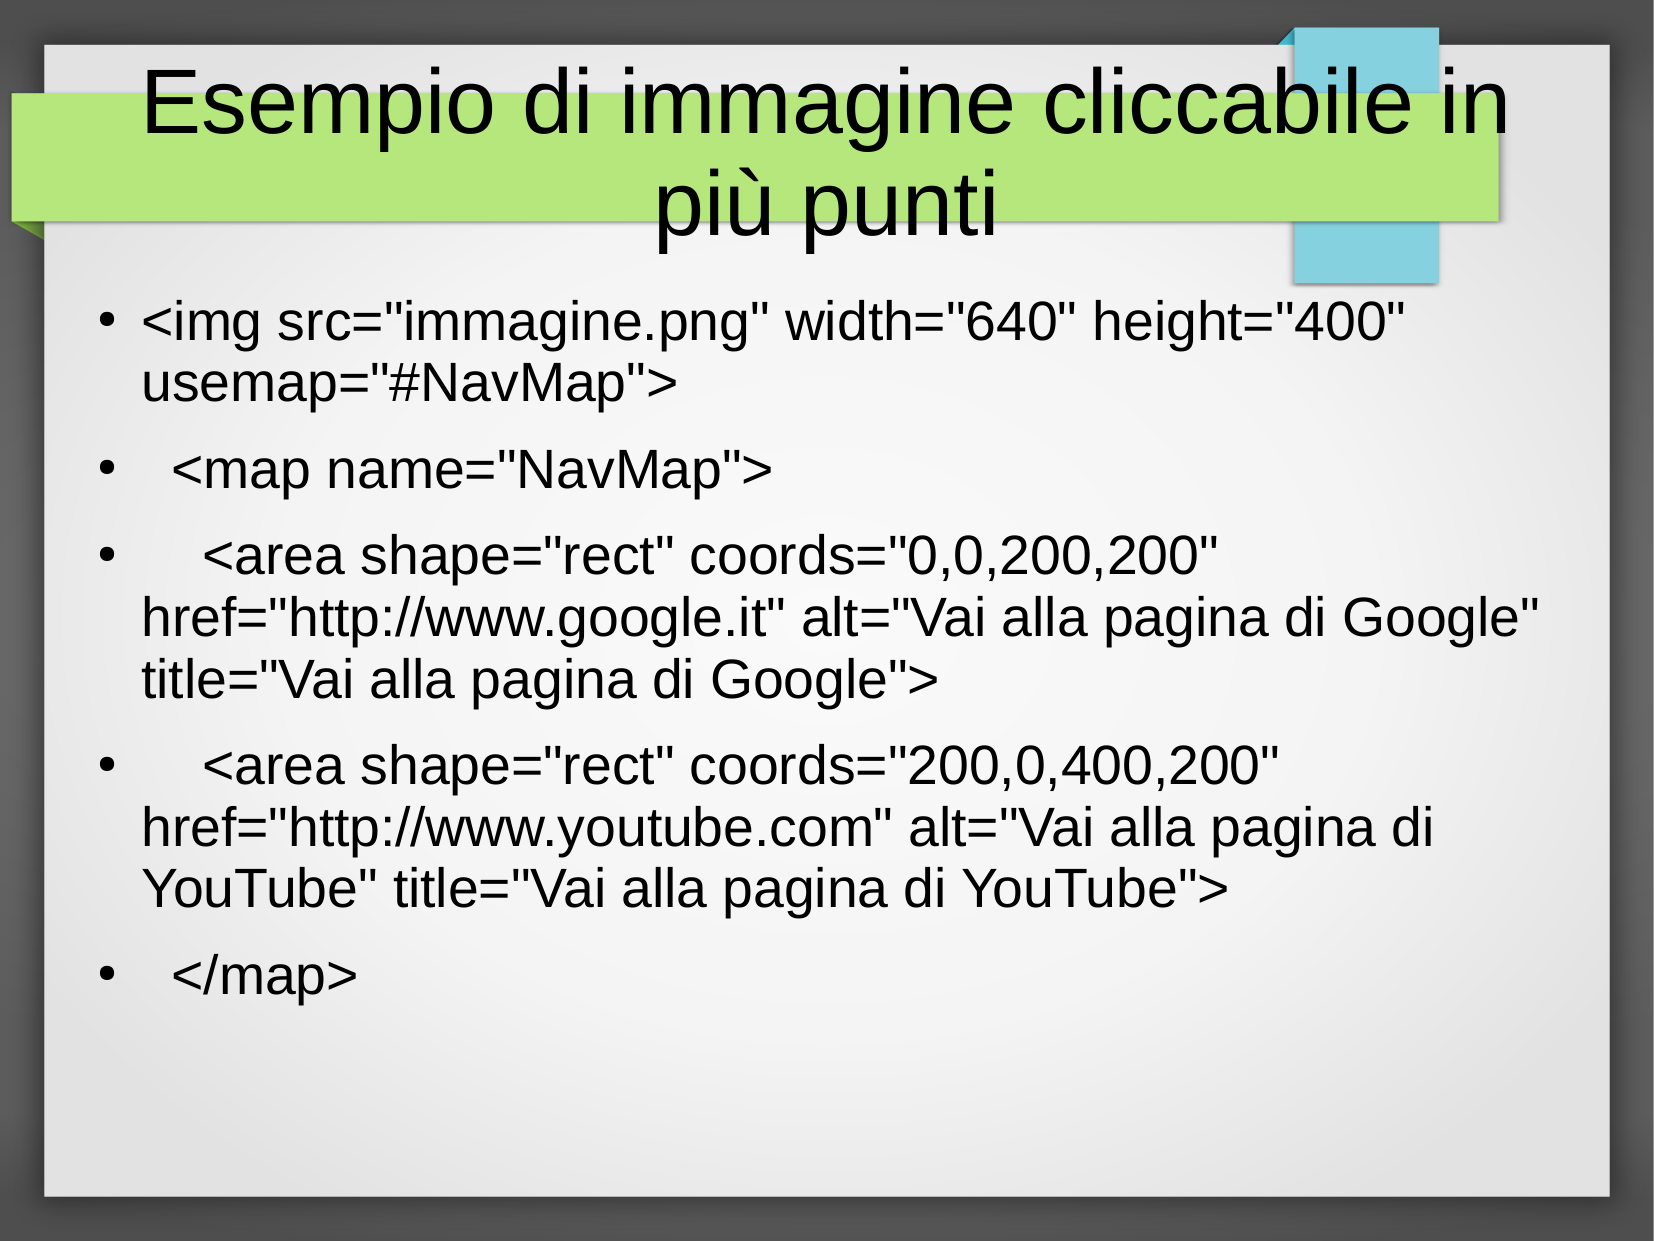

# Esempio di immagine cliccabile in più punti
<img src="immagine.png" width="640" height="400" usemap="#NavMap">
 <map name="NavMap">
 <area shape="rect" coords="0,0,200,200" href="http://www.google.it" alt="Vai alla pagina di Google" title="Vai alla pagina di Google">
 <area shape="rect" coords="200,0,400,200" href="http://www.youtube.com" alt="Vai alla pagina di YouTube" title="Vai alla pagina di YouTube">
 </map>